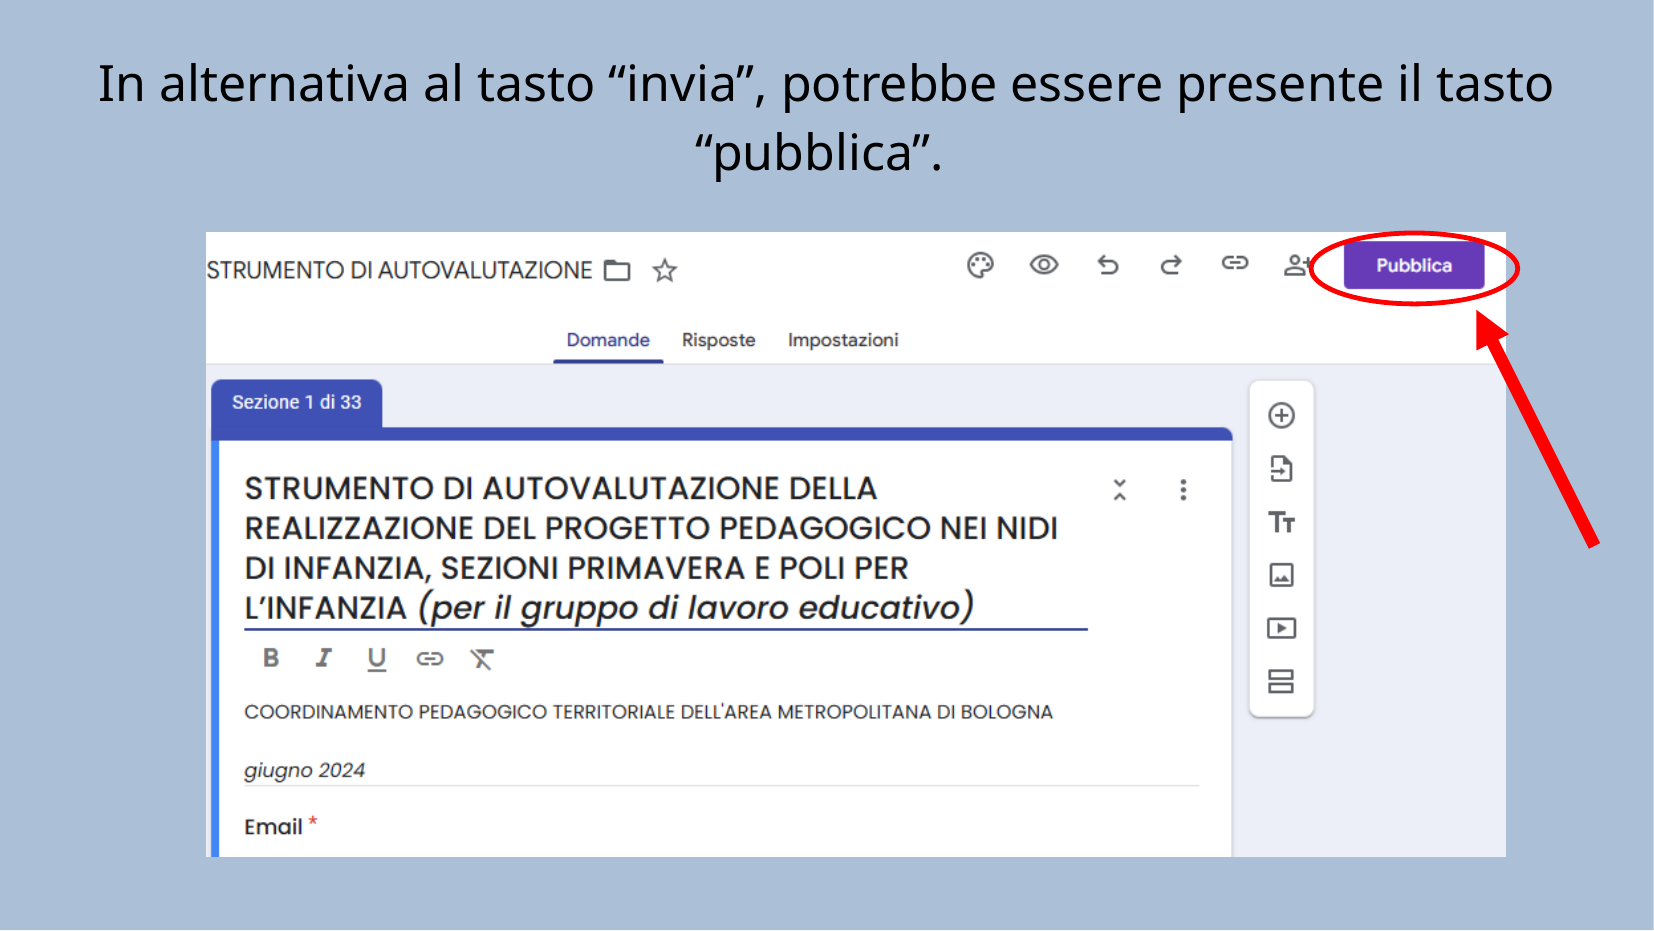

# In alternativa al tasto “invia”, potrebbe essere presente il tasto “pubblica”.